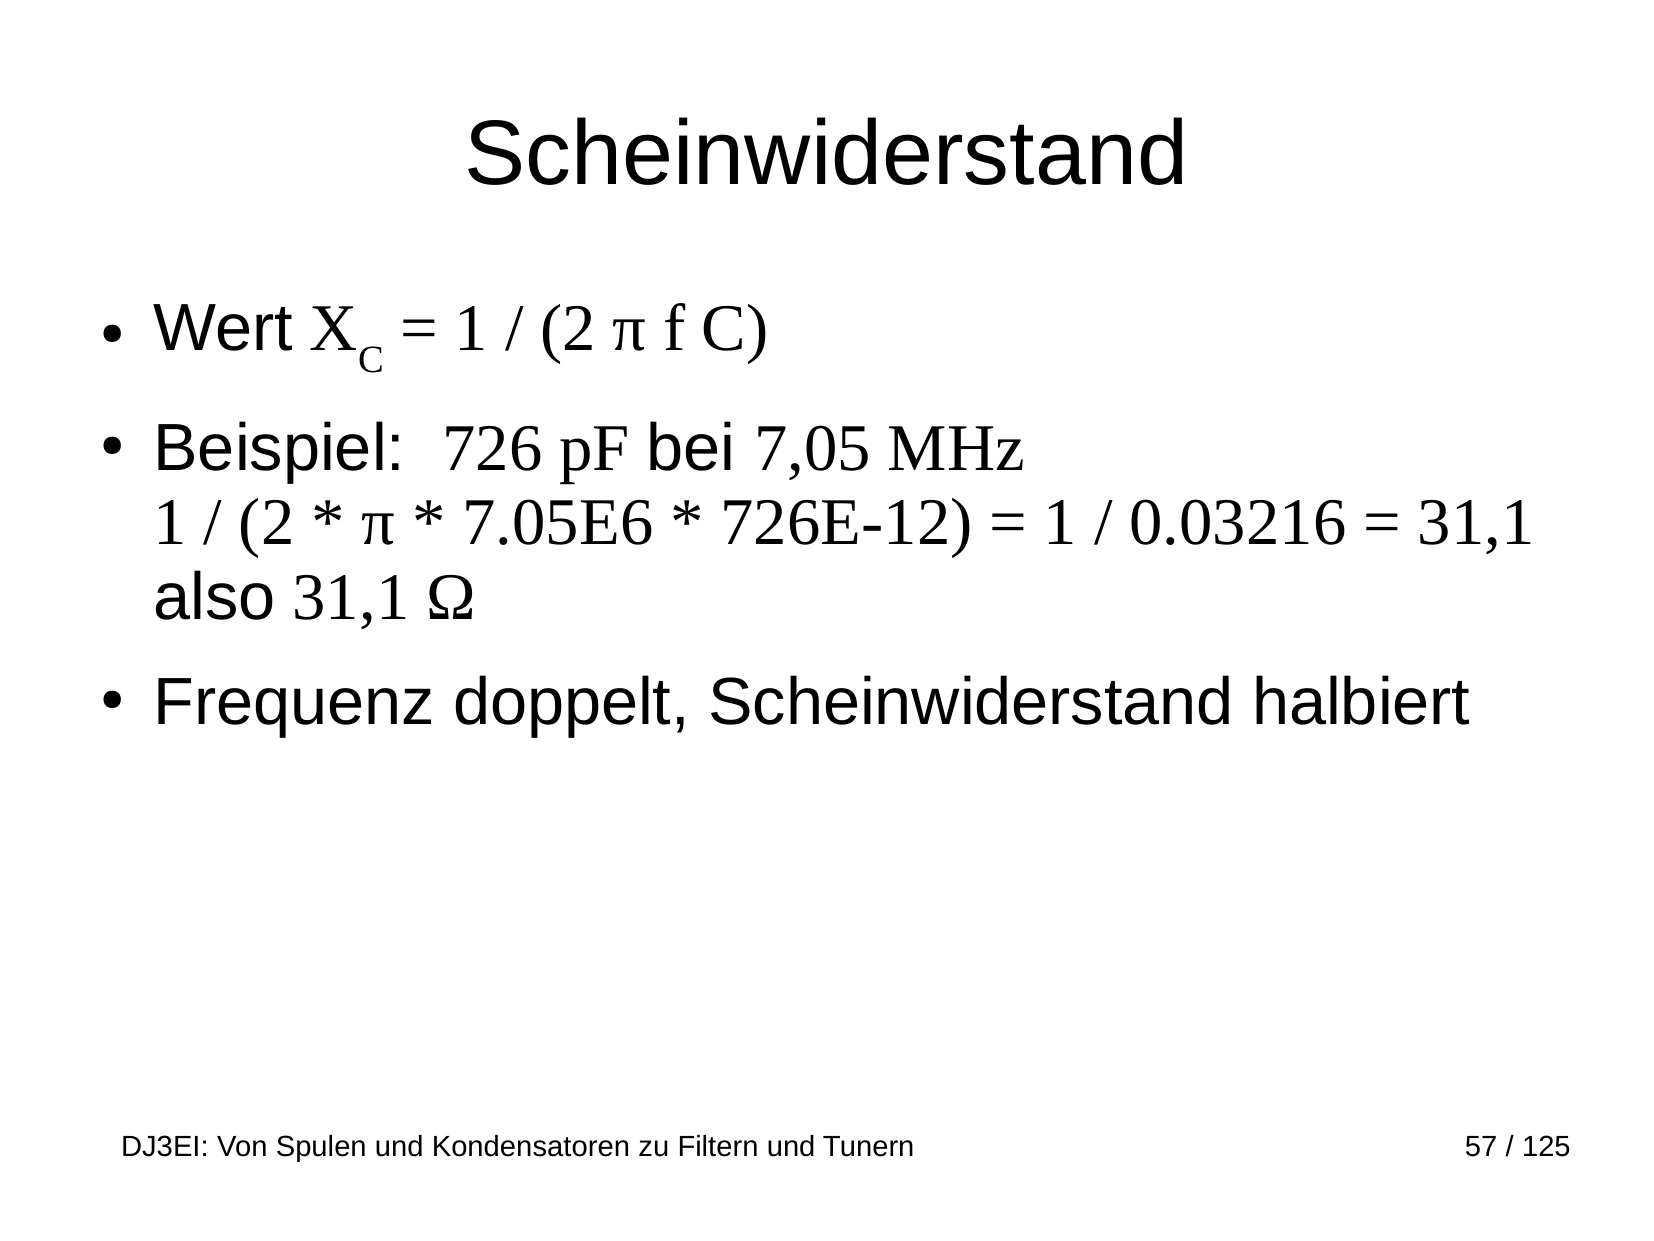

# Scheinwiderstand
Wert XC = 1 / (2 π f C)
Beispiel: 726 pF bei 7,05 MHz
1 / (2 * π * 7.05E6 * 726E-12) = 1 / 0.03216 = 31,1
also 31,1 Ω
Frequenz doppelt, Scheinwiderstand halbiert